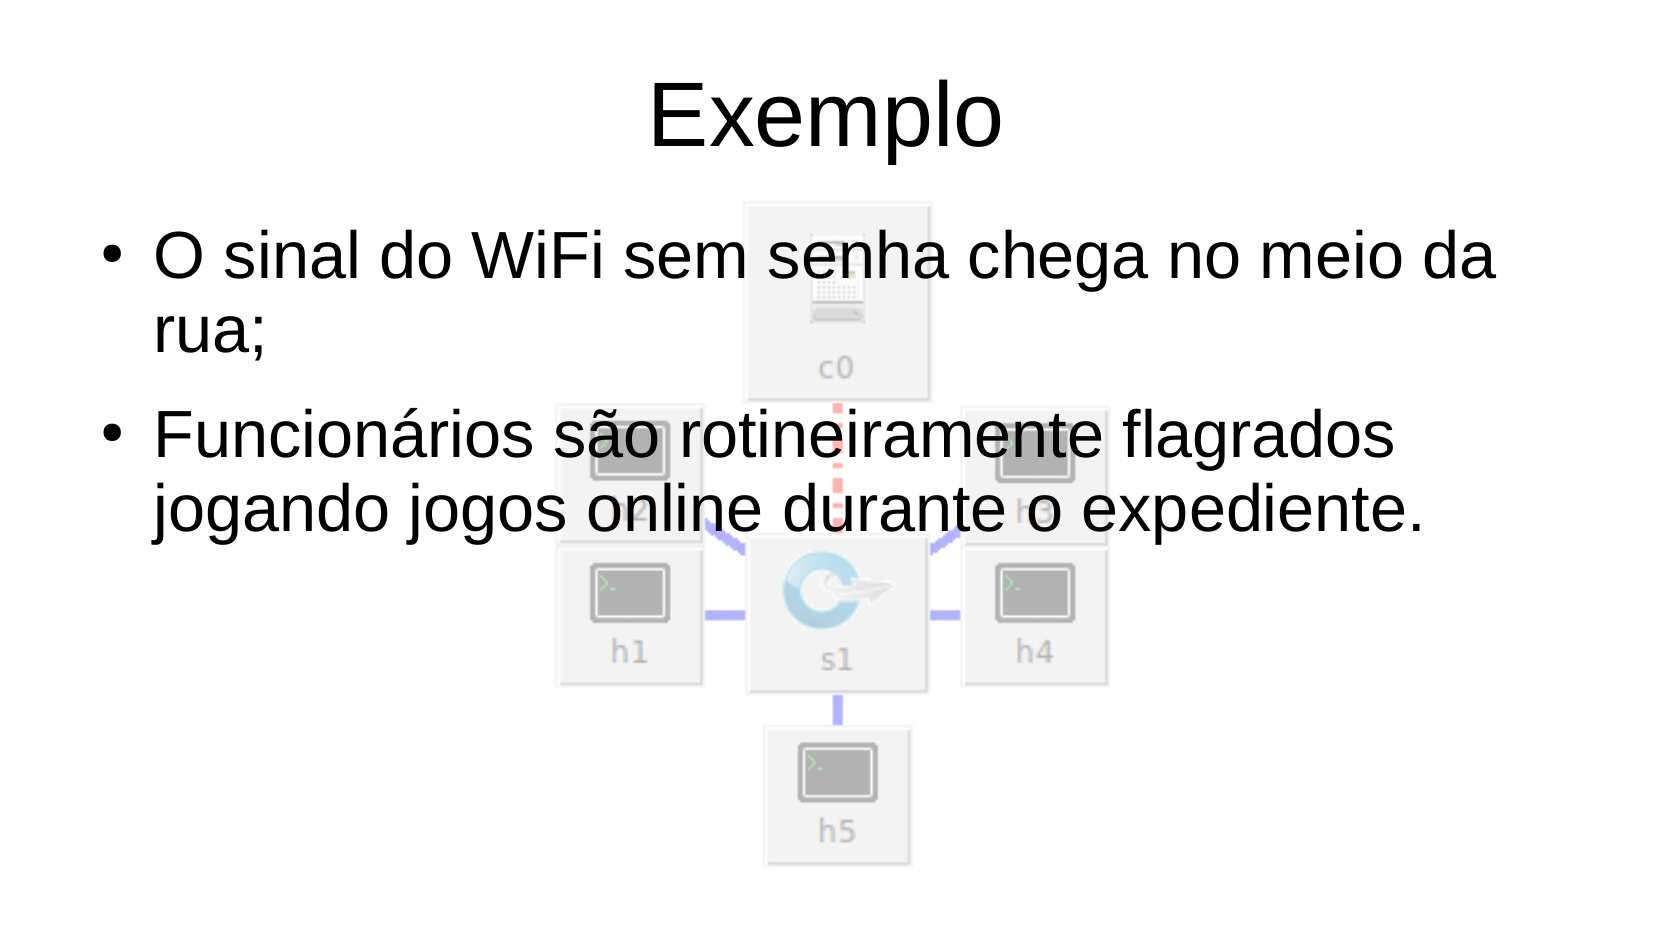

# Exemplo
O sinal do WiFi sem senha chega no meio da rua;
Funcionários são rotineiramente flagrados jogando jogos online durante o expediente.